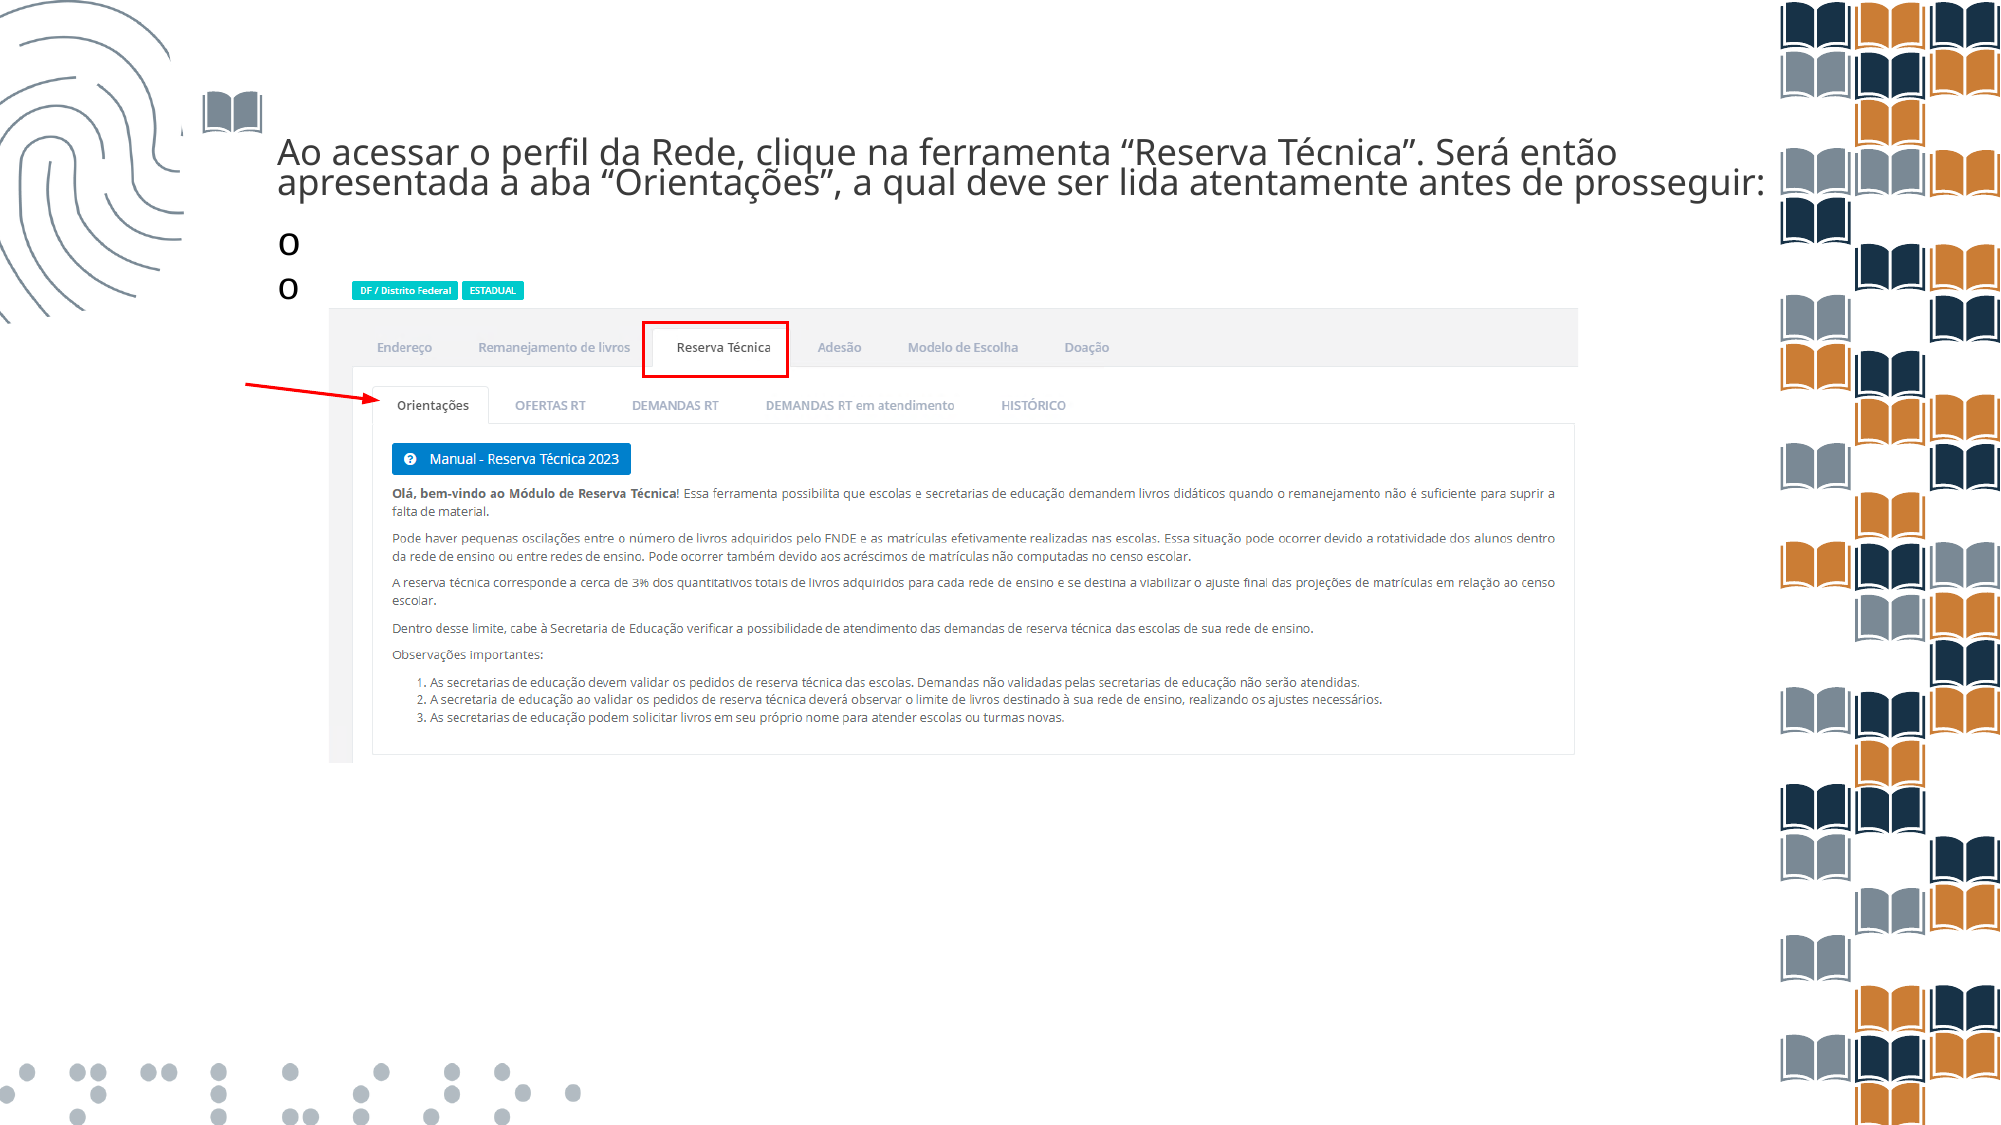

Ao acessar o perfil da Rede, clique na ferramenta “Reserva Técnica”. Será então apresentada a aba “Orientações”, a qual deve ser lida atentamente antes de prosseguir: